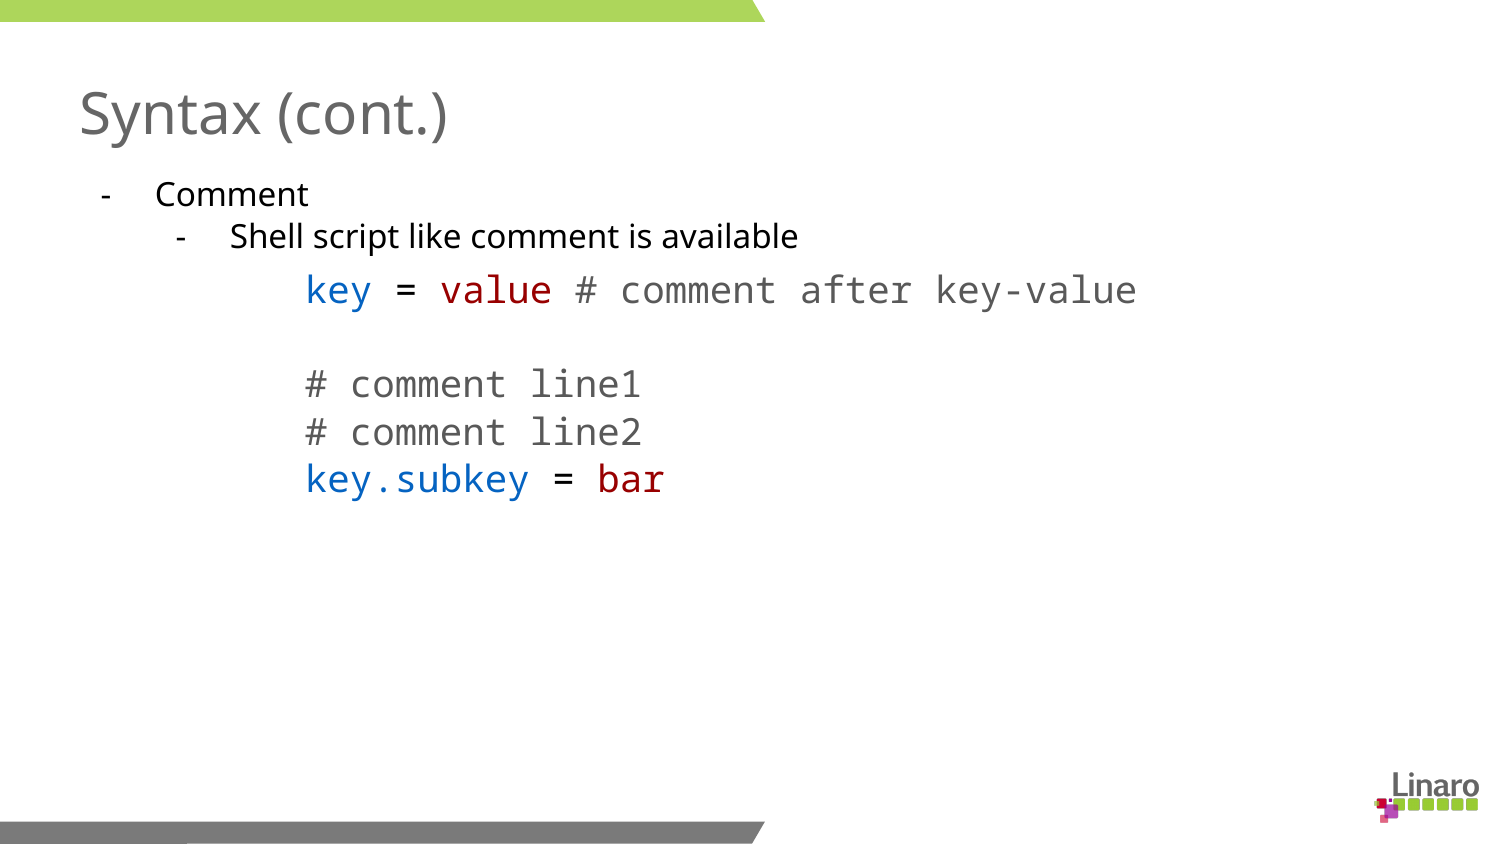

# Syntax (cont.)
Comment
Shell script like comment is available
	key = value # comment after key-value
	# comment line1
	# comment line2
	key.subkey = bar